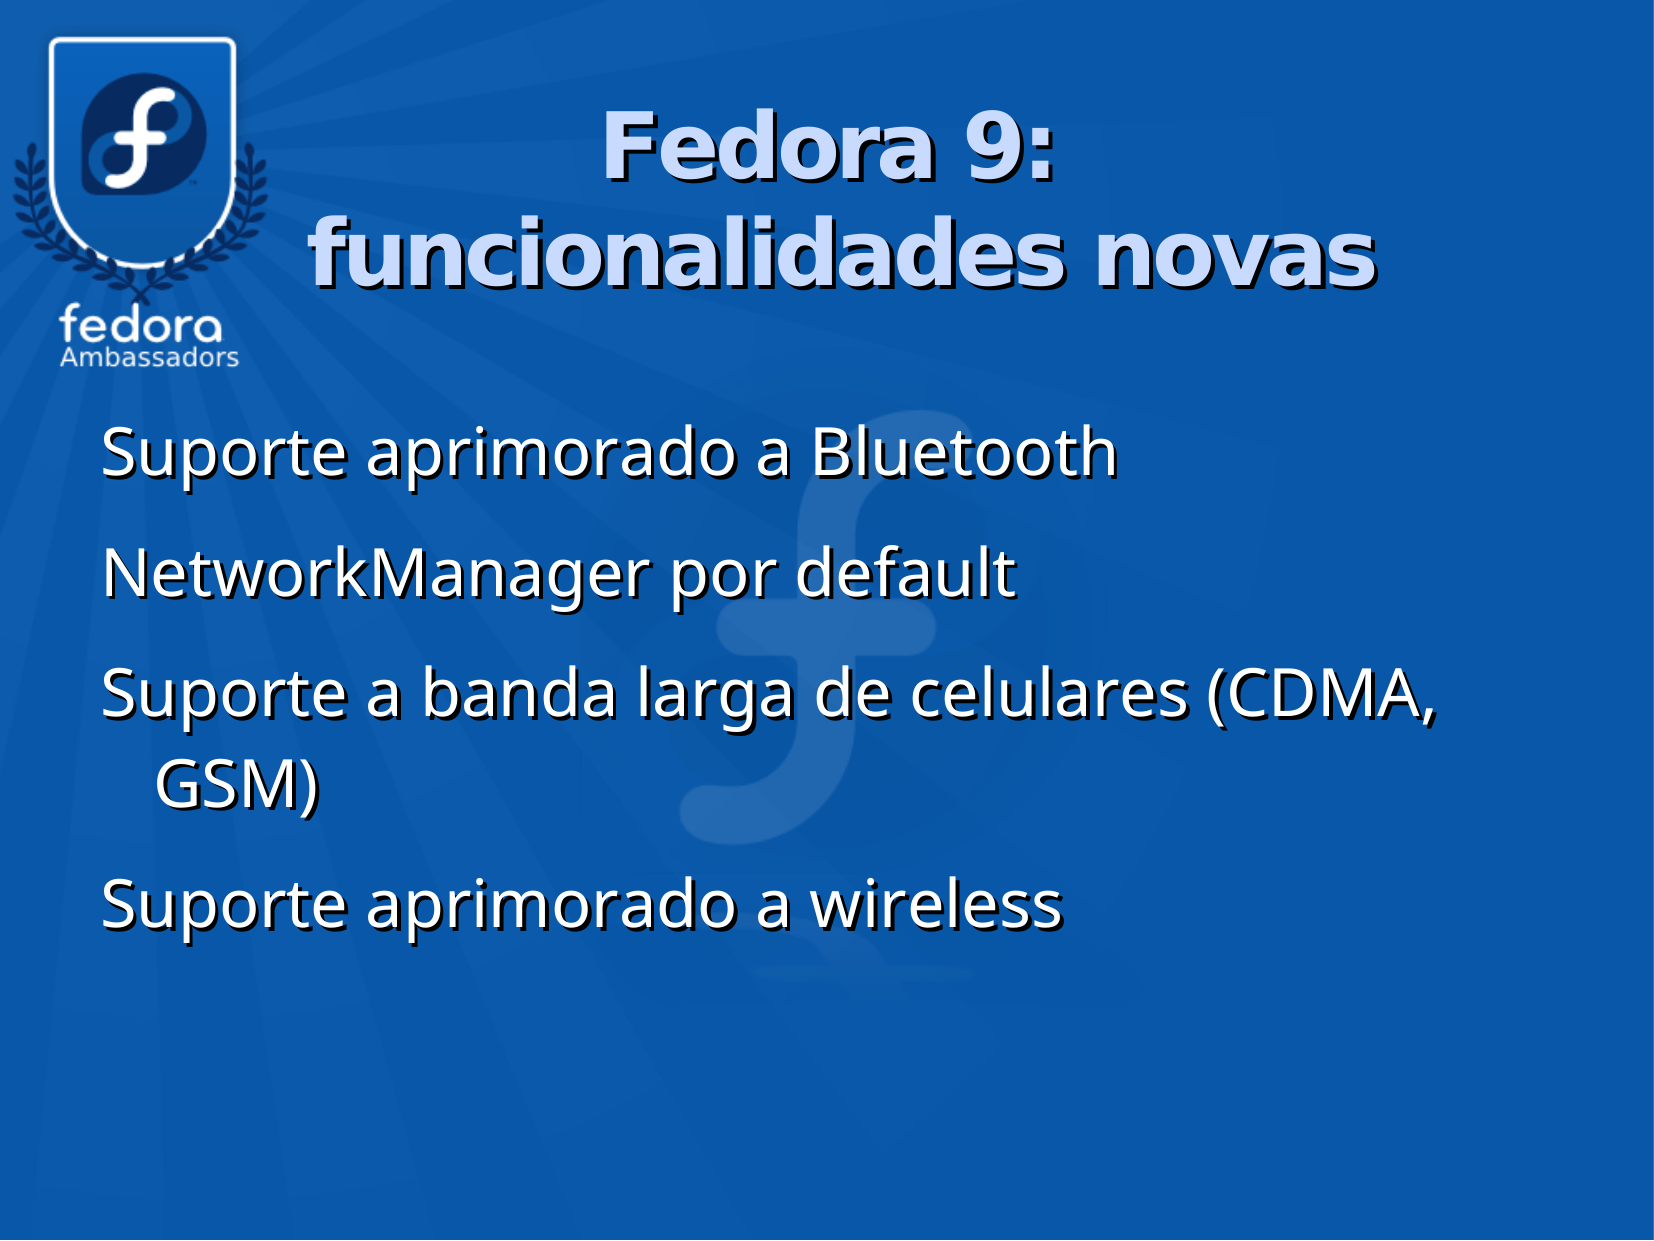

# Fedora 9: funcionalidades novas
Suporte aprimorado a Bluetooth
NetworkManager por default
Suporte a banda larga de celulares (CDMA, GSM)
Suporte aprimorado a wireless